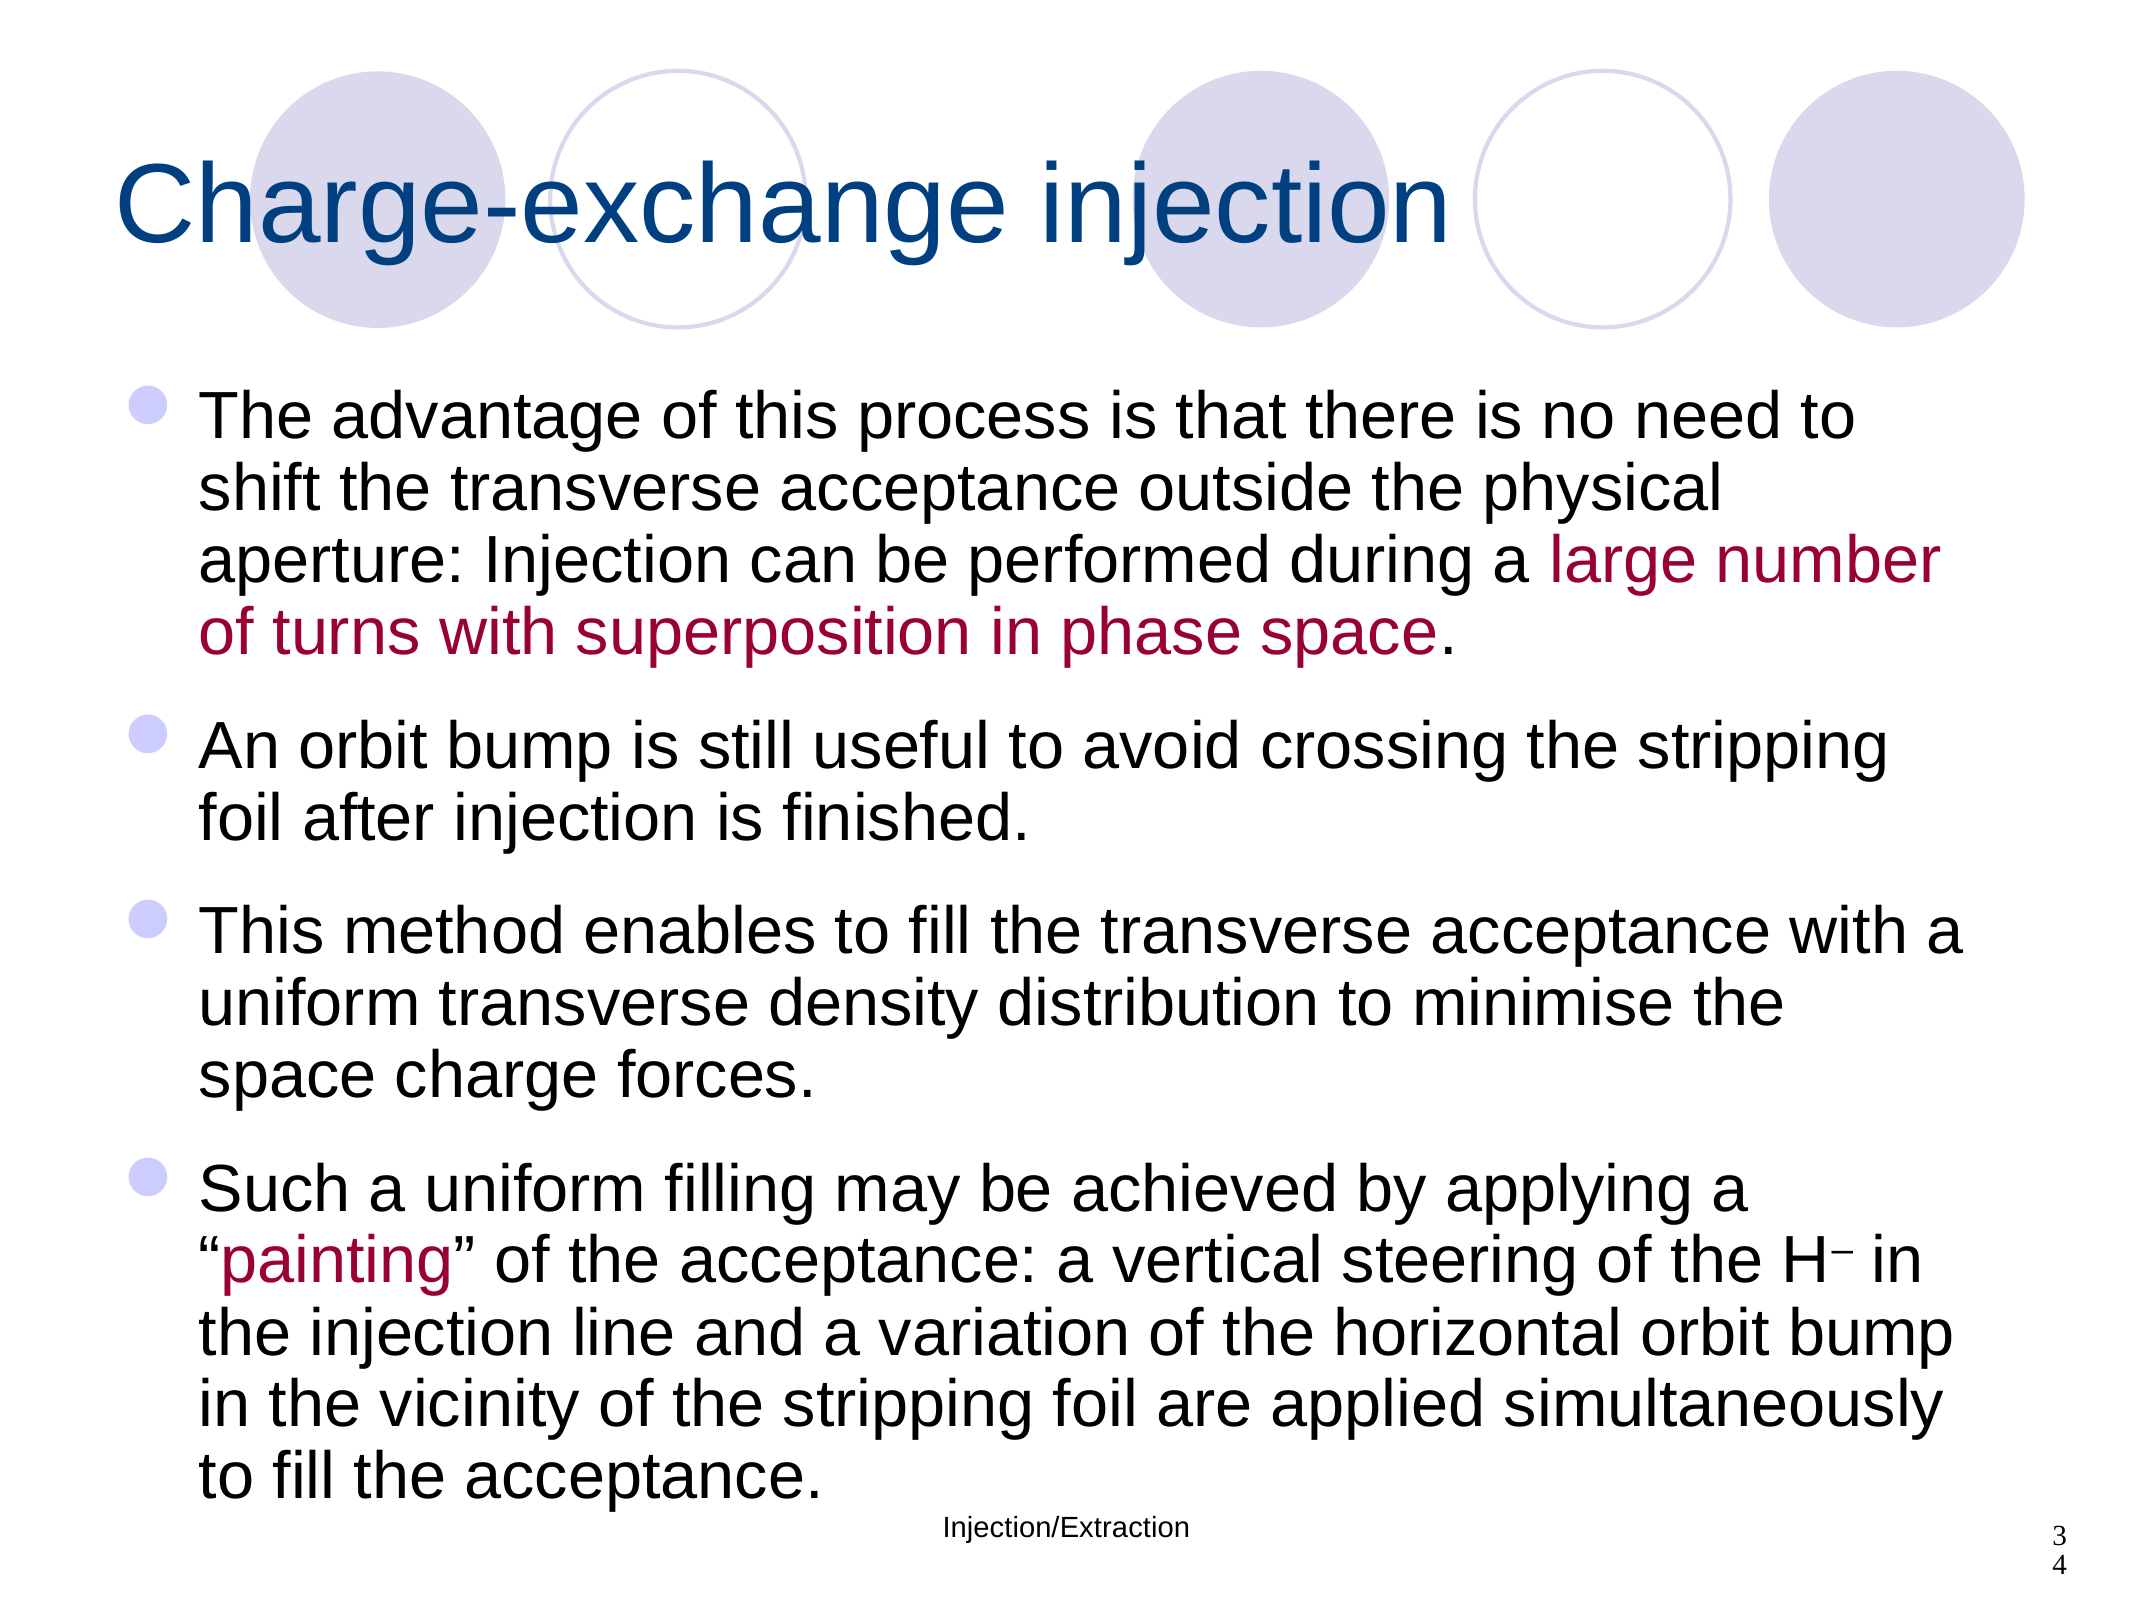

# Charge-exchange injection
The advantage of this process is that there is no need to shift the transverse acceptance outside the physical aperture: Injection can be performed during a large number of turns with superposition in phase space.
An orbit bump is still useful to avoid crossing the stripping foil after injection is finished.
This method enables to fill the transverse acceptance with a uniform transverse density distribution to minimise the space charge forces.
Such a uniform filling may be achieved by applying a “painting” of the acceptance: a vertical steering of the H– in the injection line and a variation of the horizontal orbit bump in the vicinity of the stripping foil are applied simultaneously to fill the acceptance.
34